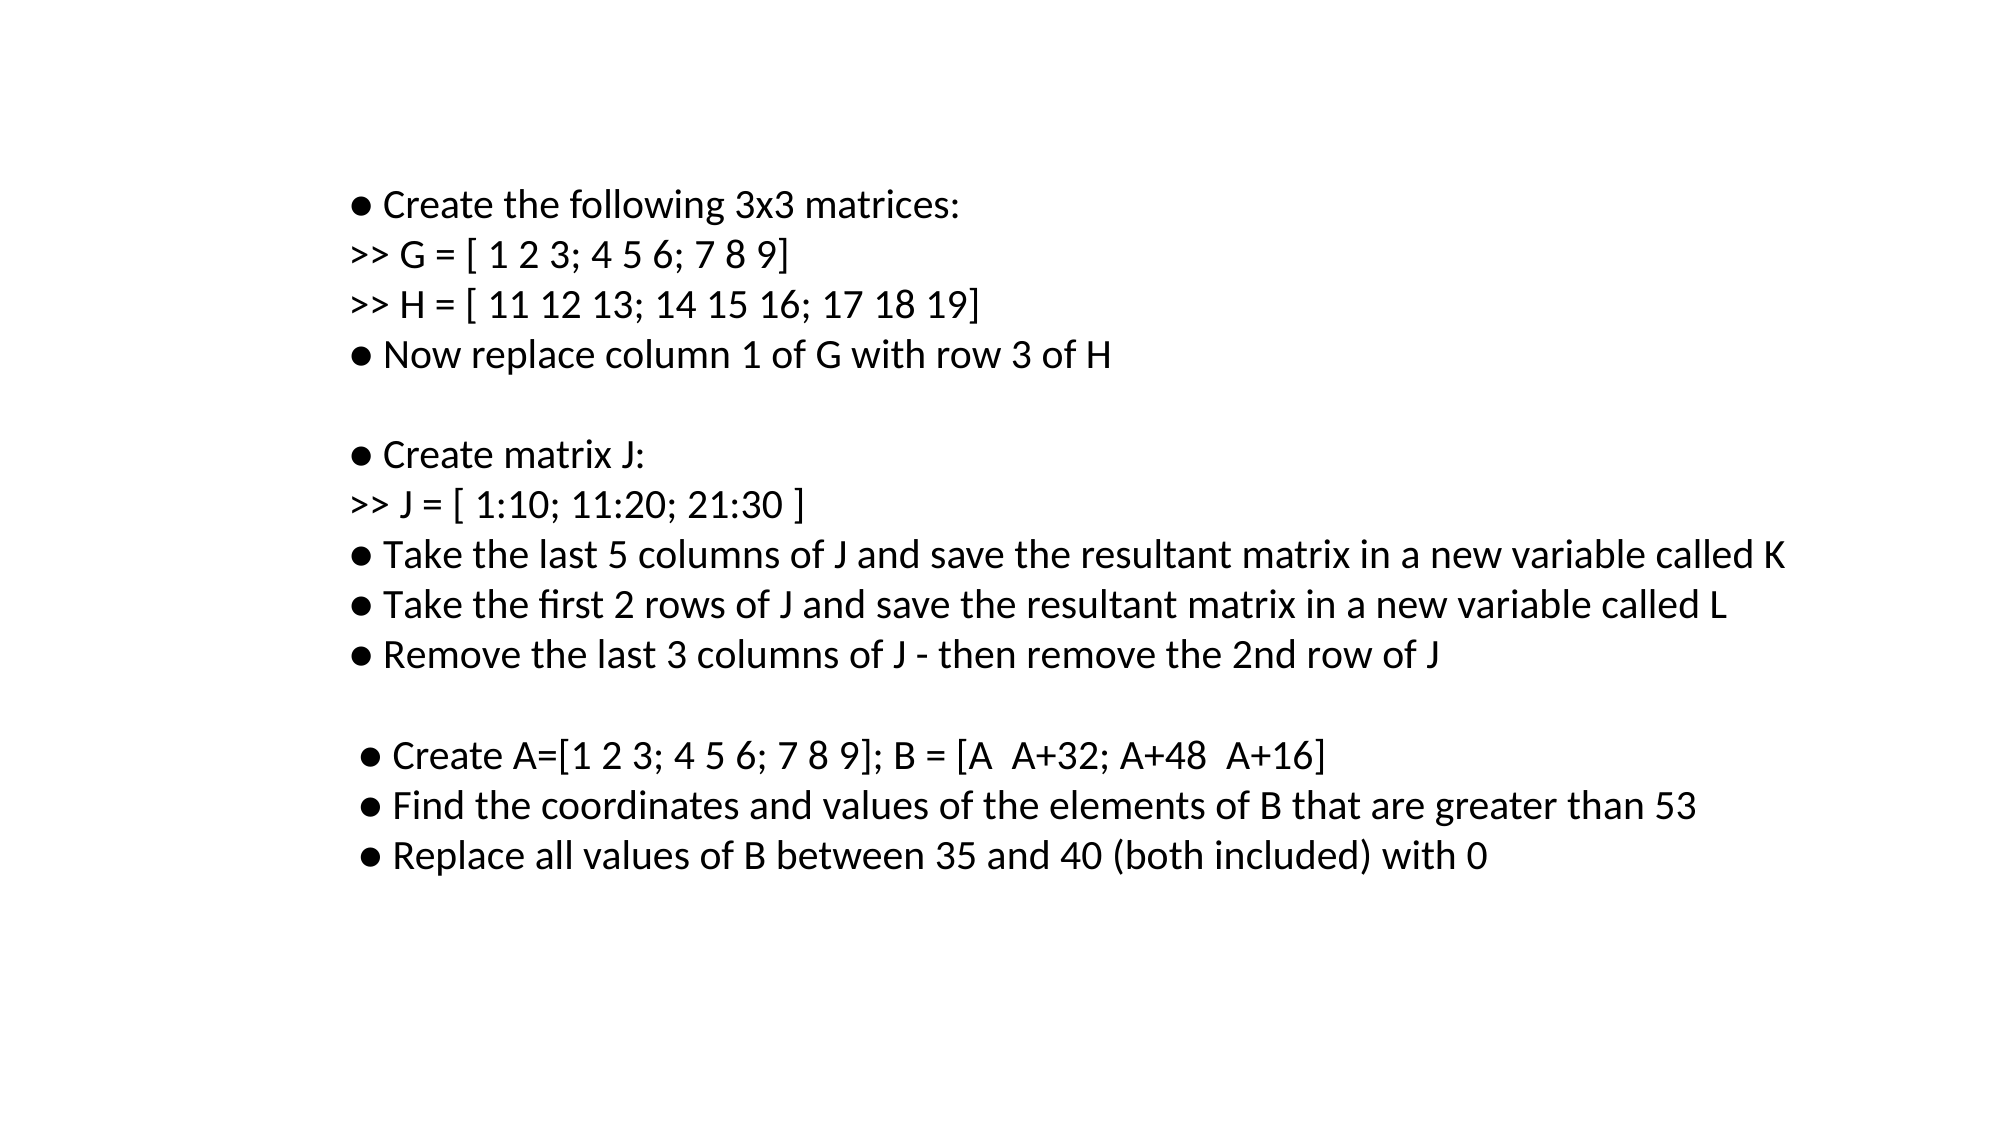

● Create the following 3x3 matrices:
>> G = [ 1 2 3; 4 5 6; 7 8 9]
>> H = [ 11 12 13; 14 15 16; 17 18 19]
● Now replace column 1 of G with row 3 of H
● Create matrix J:
>> J = [ 1:10; 11:20; 21:30 ]
● Take the last 5 columns of J and save the resultant matrix in a new variable called K
● Take the first 2 rows of J and save the resultant matrix in a new variable called L
● Remove the last 3 columns of J - then remove the 2nd row of J
 ● Create A=[1 2 3; 4 5 6; 7 8 9]; B = [A A+32; A+48 A+16]
 ● Find the coordinates and values of the elements of B that are greater than 53
 ● Replace all values of B between 35 and 40 (both included) with 0